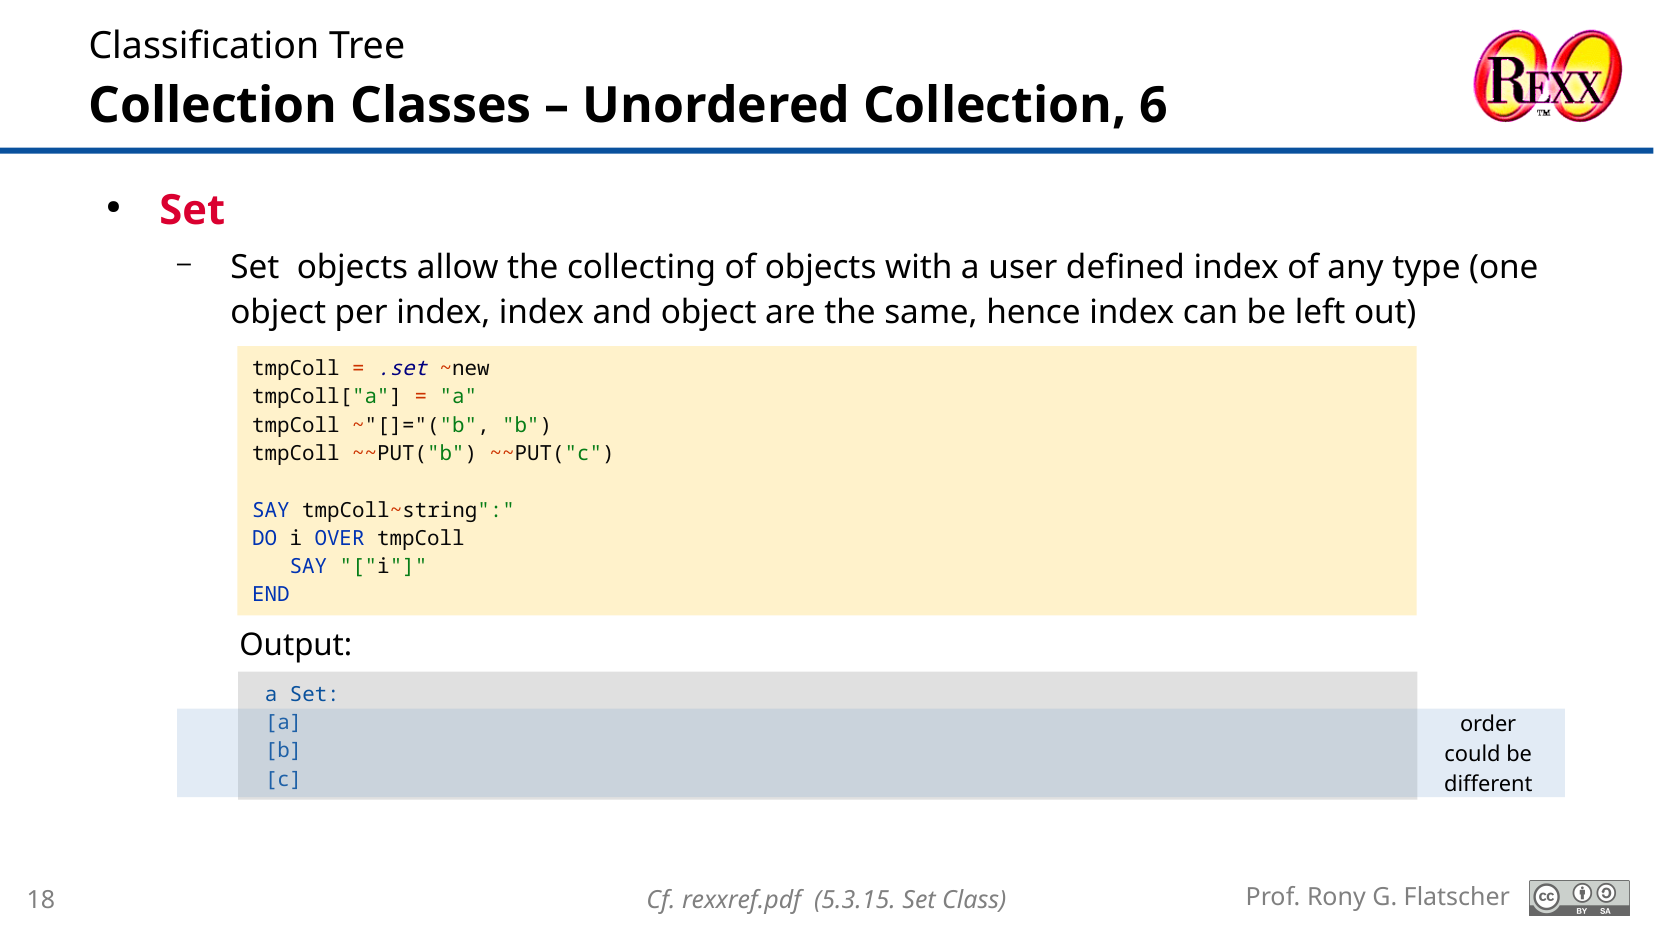

Classification Tree
Collection Classes – Unordered Collection, 6
# Set
Set objects allow the collecting of objects with a user defined index of any type (one object per index, index and object are the same, hence index can be left out)
tmpColl = .set ~new
tmpColl["a"] = "a"
tmpColl ~"[]="("b", "b")
tmpColl ~~PUT("b") ~~PUT("c")
SAY tmpColl~string":"
DO i OVER tmpColl
 SAY "["i"]"
END
Output:
a Set:
[a]
[b]
[c]
order
could be
different
Cf. rexxref.pdf (5.3.15. Set Class)